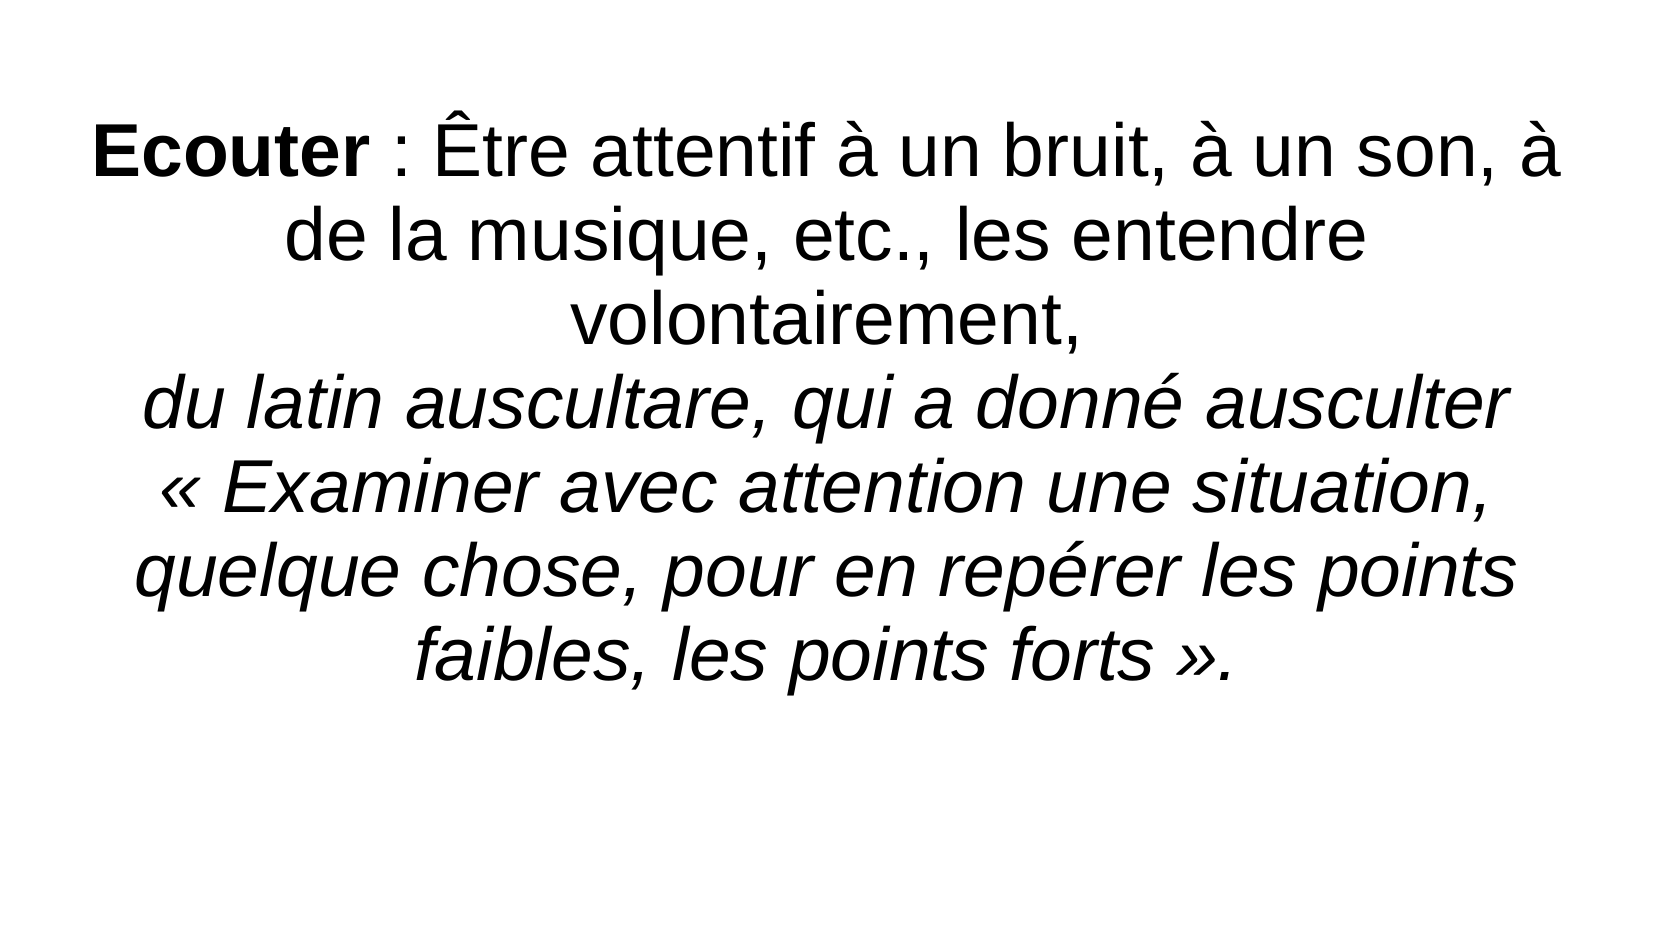

# Ecouter : Être attentif à un bruit, à un son, à de la musique, etc., les entendre volontairement, du latin auscultare, qui a donné ausculter « Examiner avec attention une situation, quelque chose, pour en repérer les points faibles, les points forts ».